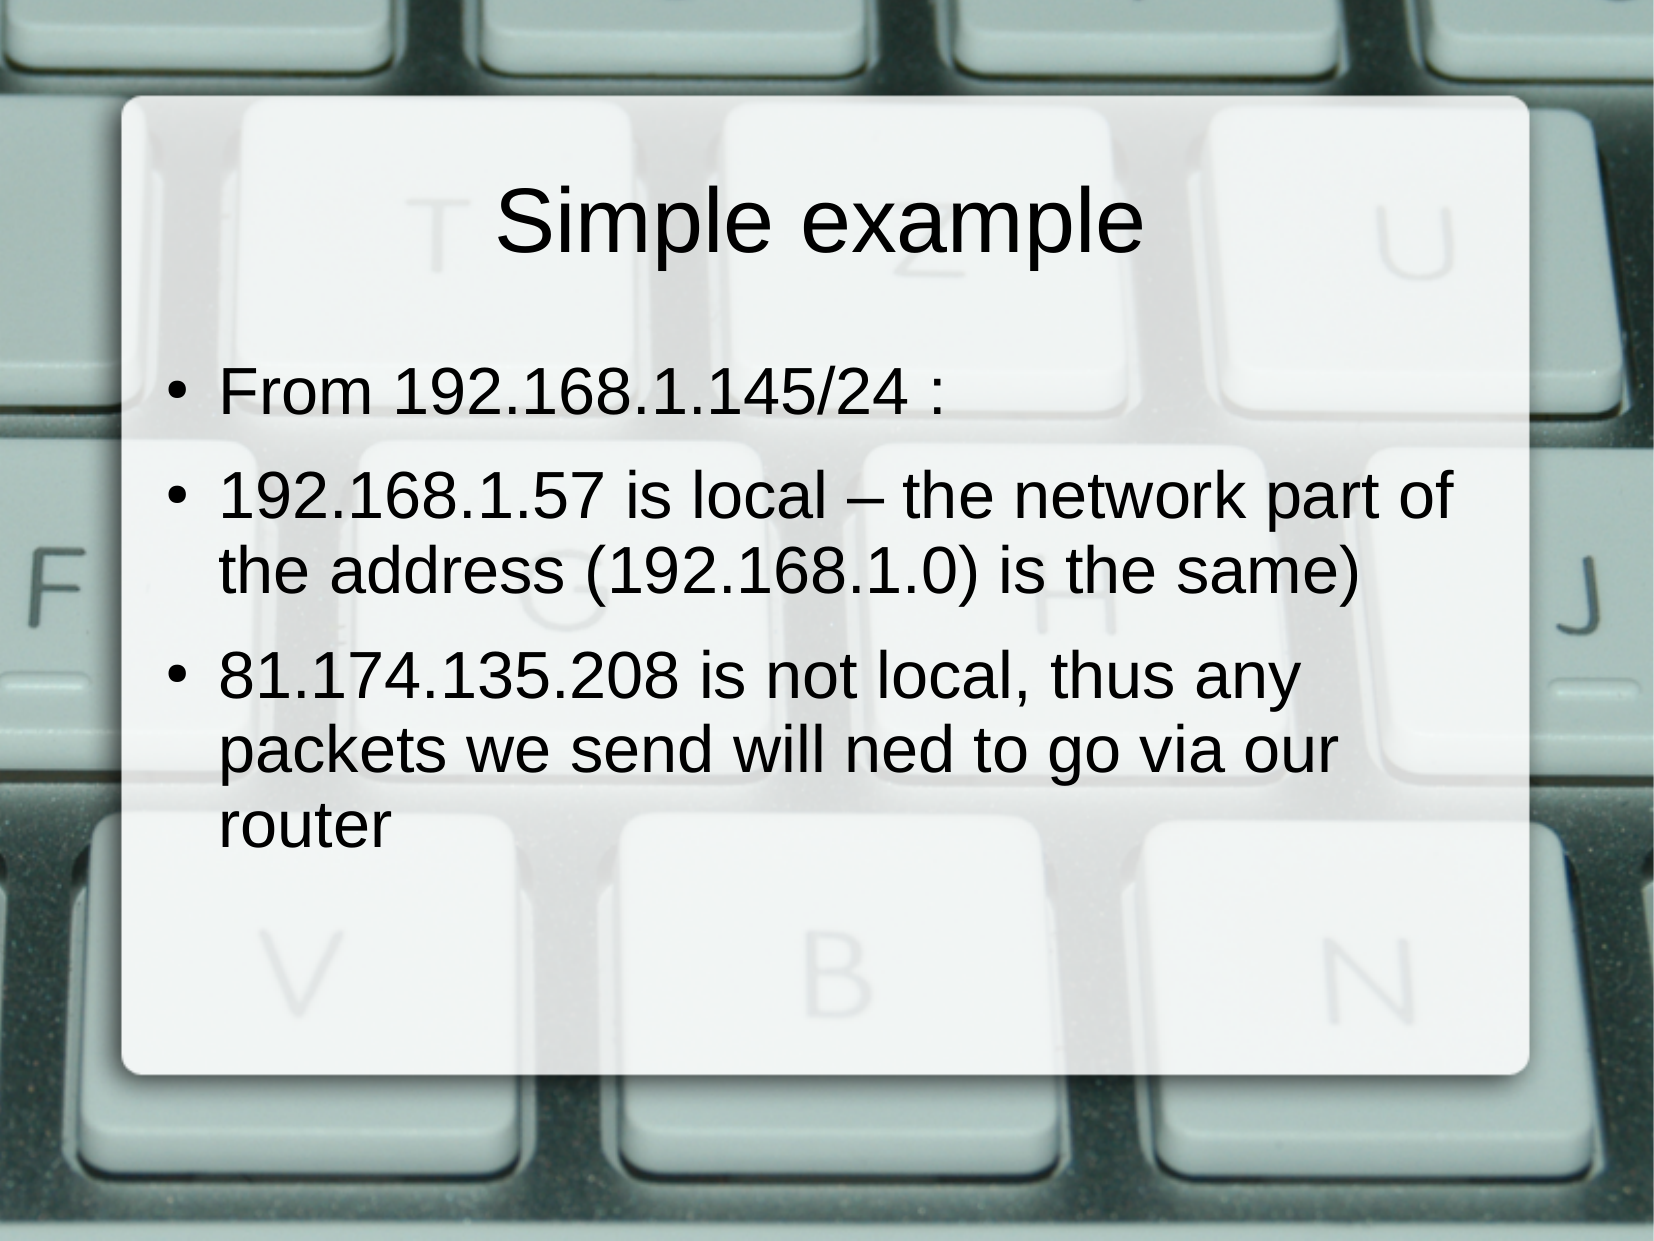

# Simple example
From 192.168.1.145/24 :
192.168.1.57 is local – the network part of the address (192.168.1.0) is the same)
81.174.135.208 is not local, thus any packets we send will ned to go via our router